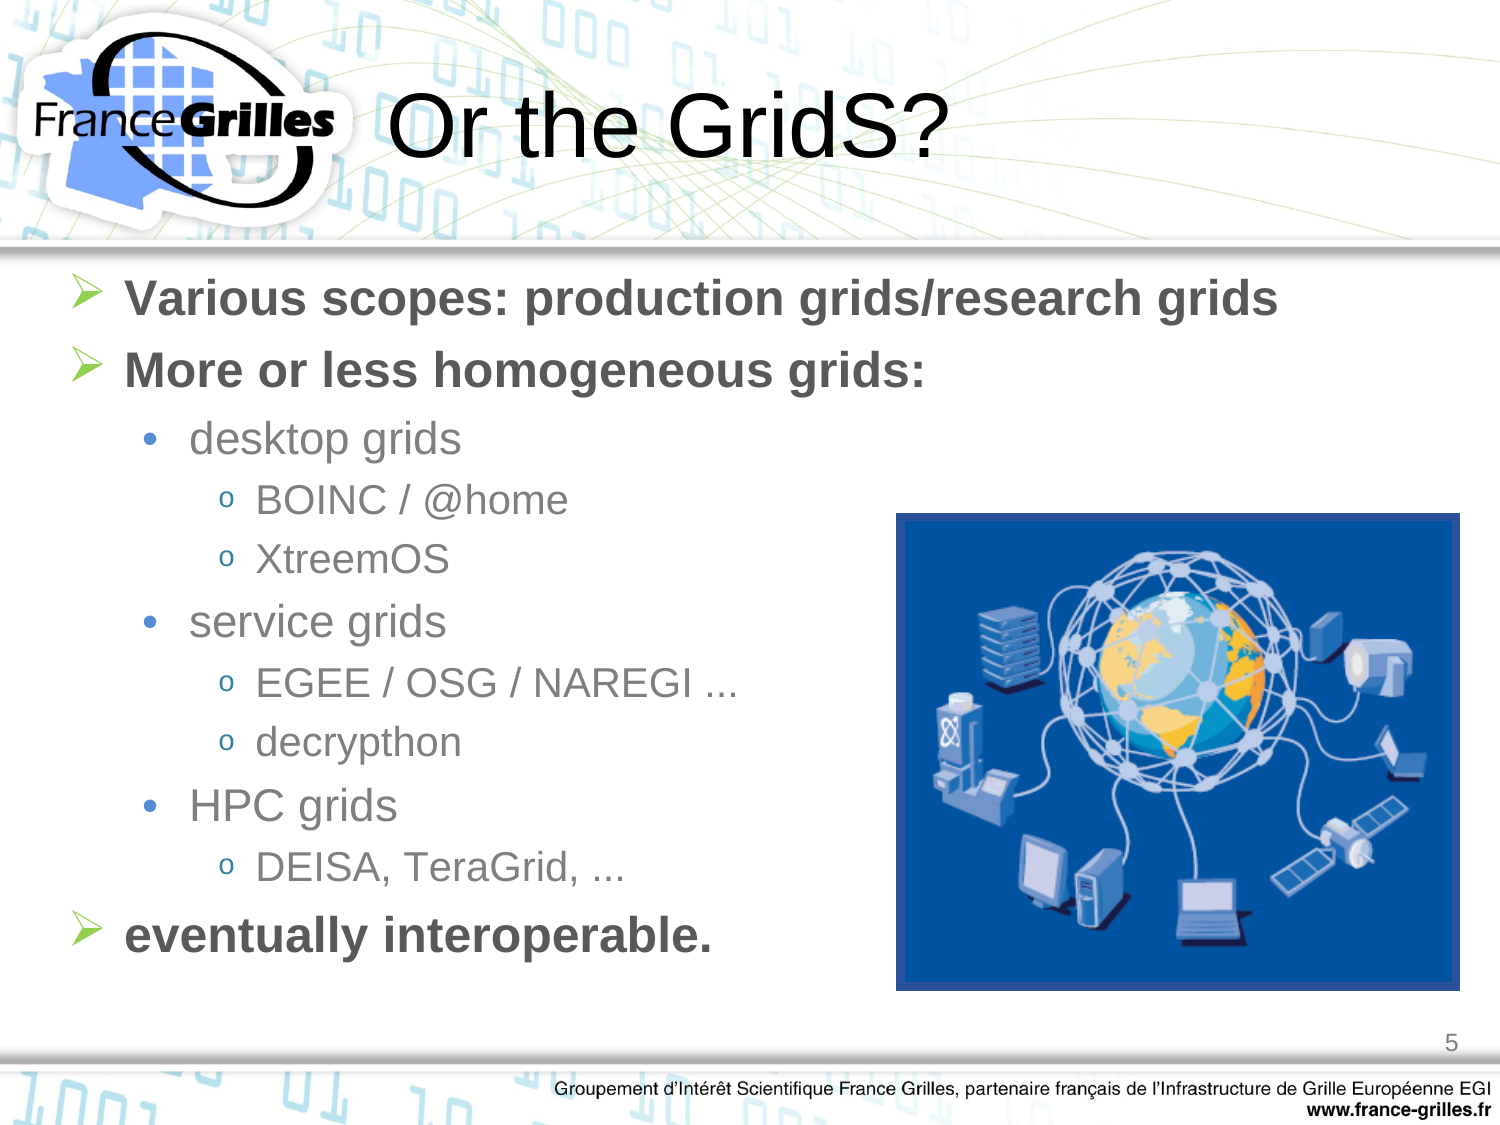

# Or the GridS?
Various scopes: production grids/research grids
More or less homogeneous grids:
desktop grids
BOINC / @home
XtreemOS
service grids
EGEE / OSG / NAREGI ...
decrypthon
HPC grids
DEISA, TeraGrid, ...
eventually interoperable.
5
Introduction aux grilles